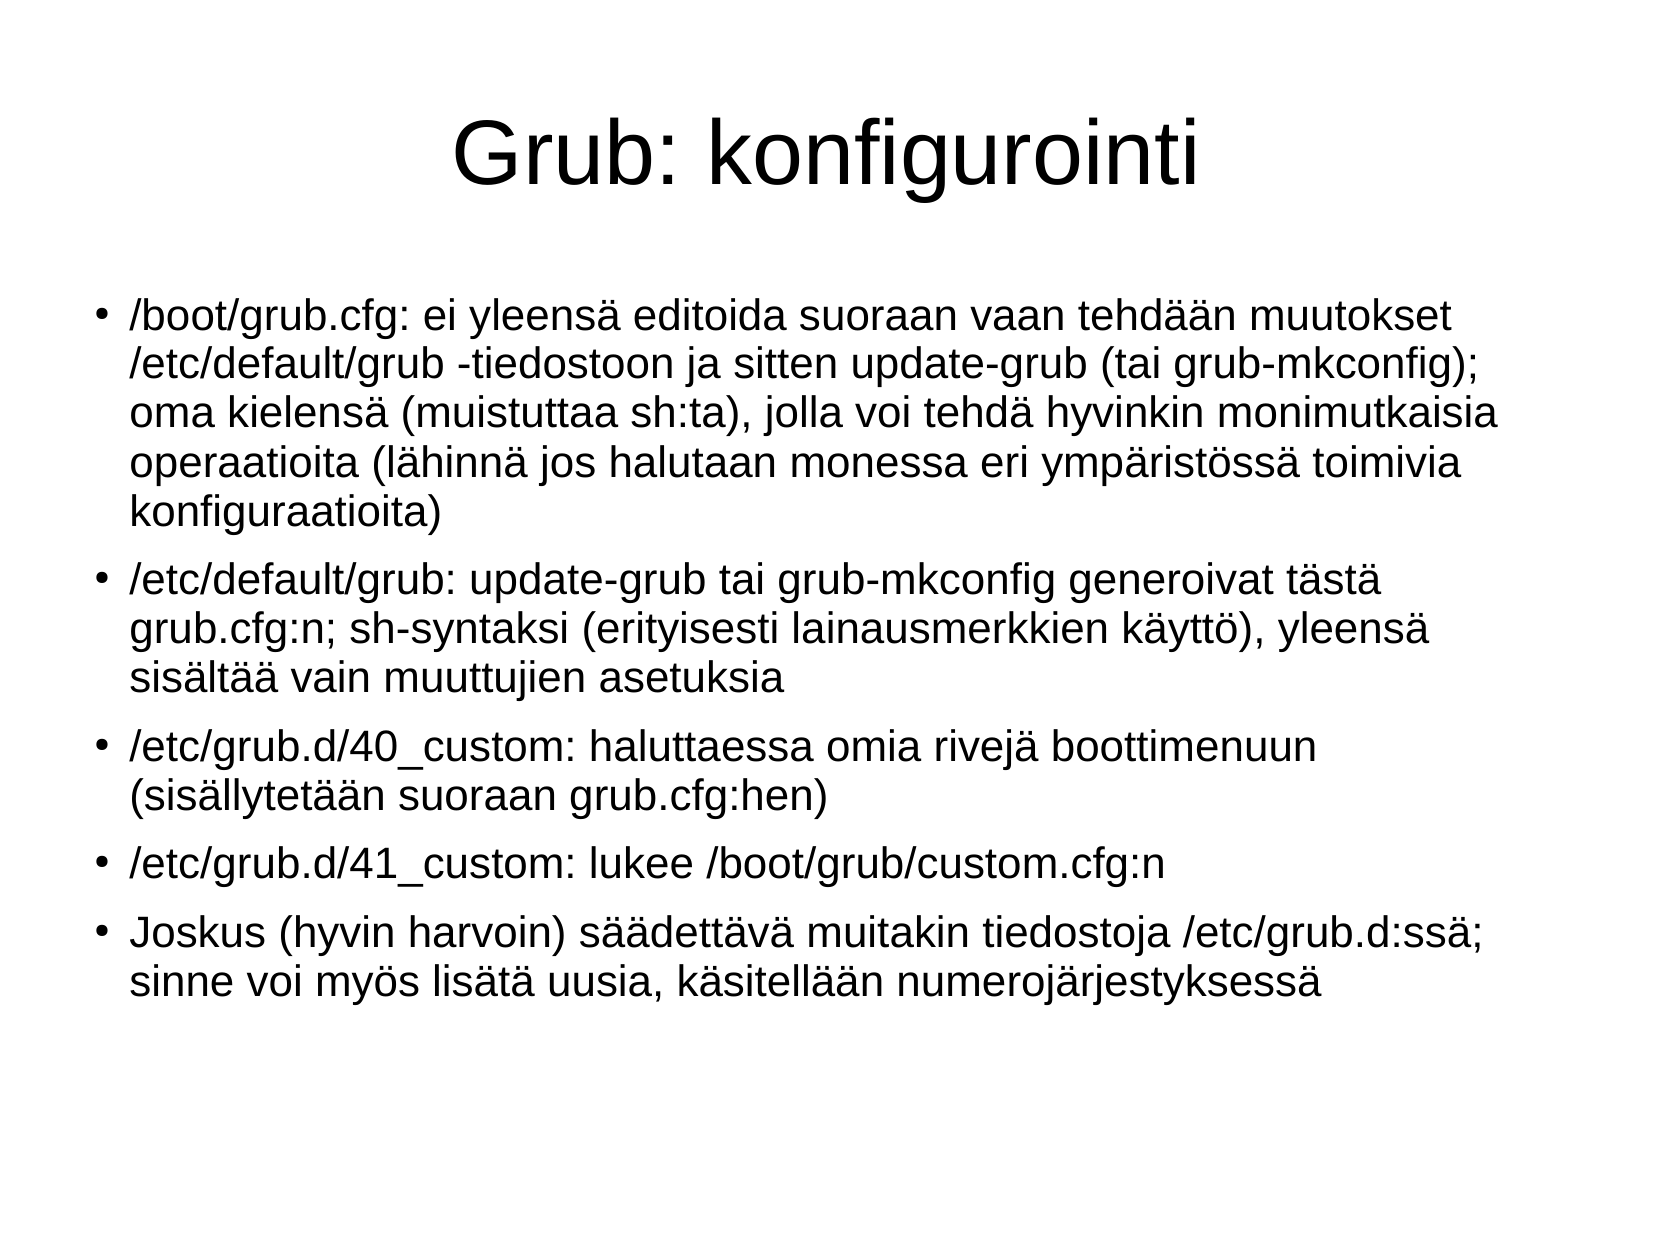

# Grub: konfigurointi
/boot/grub.cfg: ei yleensä editoida suoraan vaan tehdään muutokset /etc/default/grub -tiedostoon ja sitten update-grub (tai grub-mkconfig); oma kielensä (muistuttaa sh:ta), jolla voi tehdä hyvinkin monimutkaisia operaatioita (lähinnä jos halutaan monessa eri ympäristössä toimivia konfiguraatioita)
/etc/default/grub: update-grub tai grub-mkconfig generoivat tästä grub.cfg:n; sh-syntaksi (erityisesti lainausmerkkien käyttö), yleensä sisältää vain muuttujien asetuksia
/etc/grub.d/40_custom: haluttaessa omia rivejä boottimenuun (sisällytetään suoraan grub.cfg:hen)
/etc/grub.d/41_custom: lukee /boot/grub/custom.cfg:n
Joskus (hyvin harvoin) säädettävä muitakin tiedostoja /etc/grub.d:ssä; sinne voi myös lisätä uusia, käsitellään numerojärjestyksessä